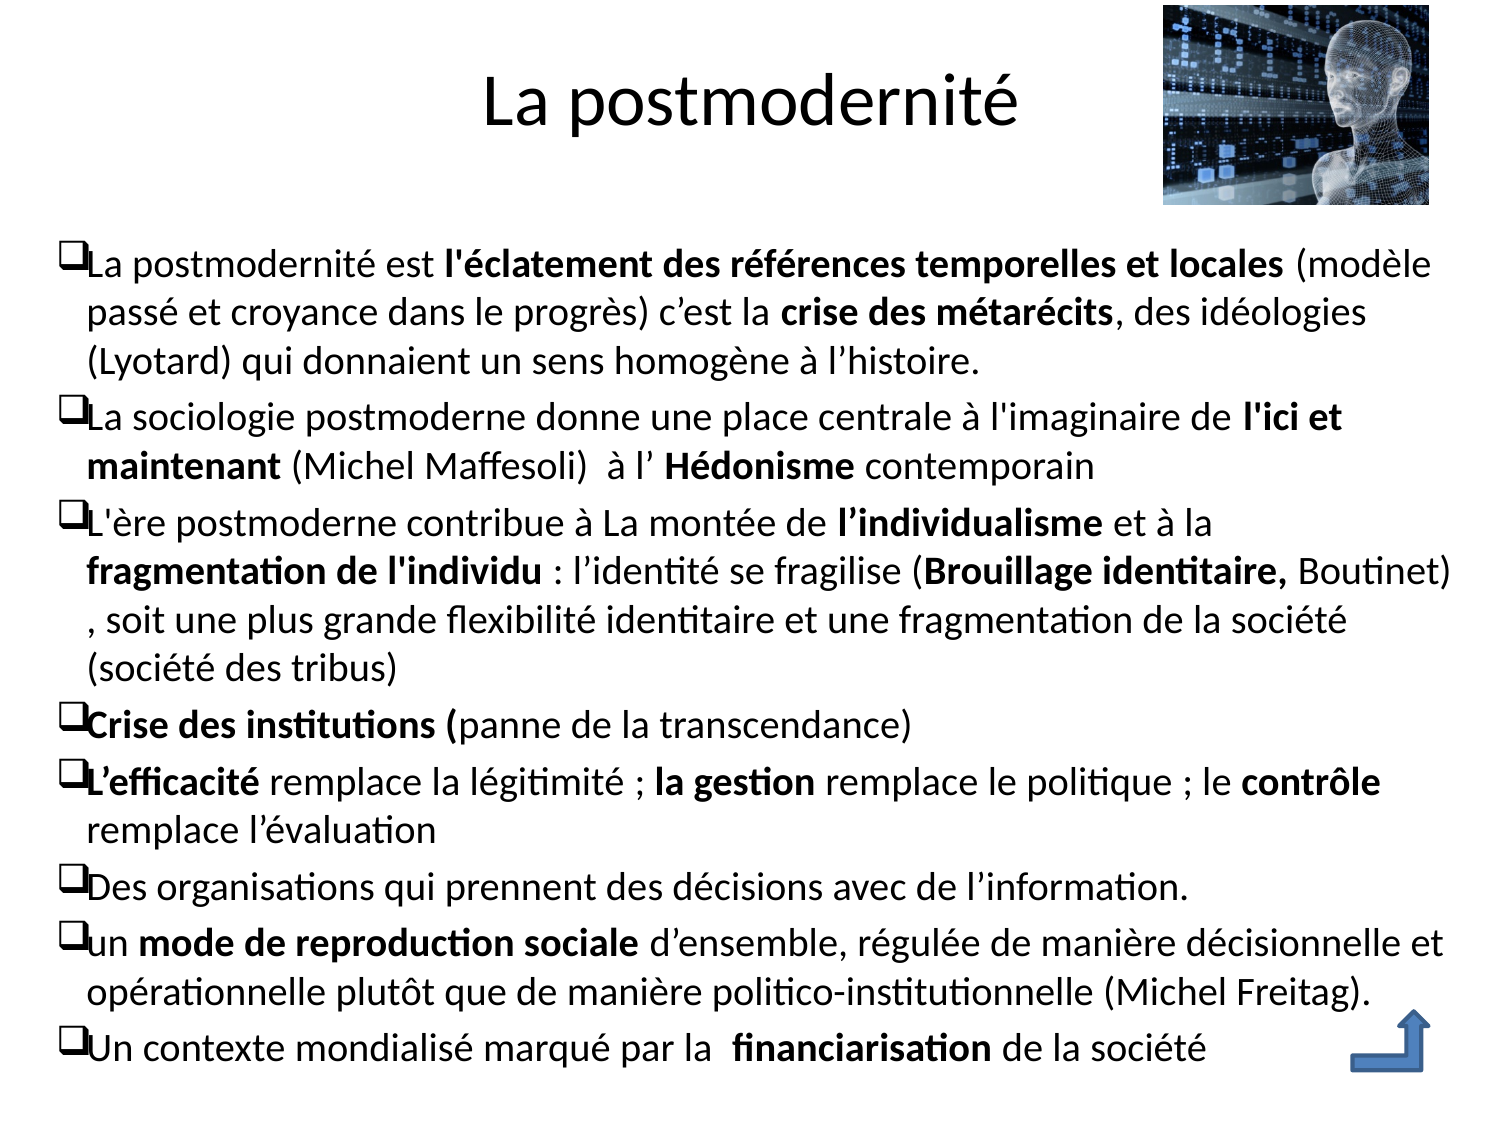

# La postmodernité
La postmodernité est l'éclatement des références temporelles et locales (modèle passé et croyance dans le progrès) c’est la crise des métarécits, des idéologies (Lyotard) qui donnaient un sens homogène à l’histoire.
La sociologie postmoderne donne une place centrale à l'imaginaire de l'ici et maintenant (Michel Maffesoli) à l’ Hédonisme contemporain
L'ère postmoderne contribue à La montée de l’individualisme et à la fragmentation de l'individu : l’identité se fragilise (Brouillage identitaire, Boutinet) , soit une plus grande flexibilité identitaire et une fragmentation de la société (société des tribus)
Crise des institutions (panne de la transcendance)
L’efficacité remplace la légitimité ; la gestion remplace le politique ; le contrôle remplace l’évaluation
Des organisations qui prennent des décisions avec de l’information.
un mode de reproduction sociale d’ensemble, régulée de manière décisionnelle et opérationnelle plutôt que de manière politico-institutionnelle (Michel Freitag).
Un contexte mondialisé marqué par la financiarisation de la société